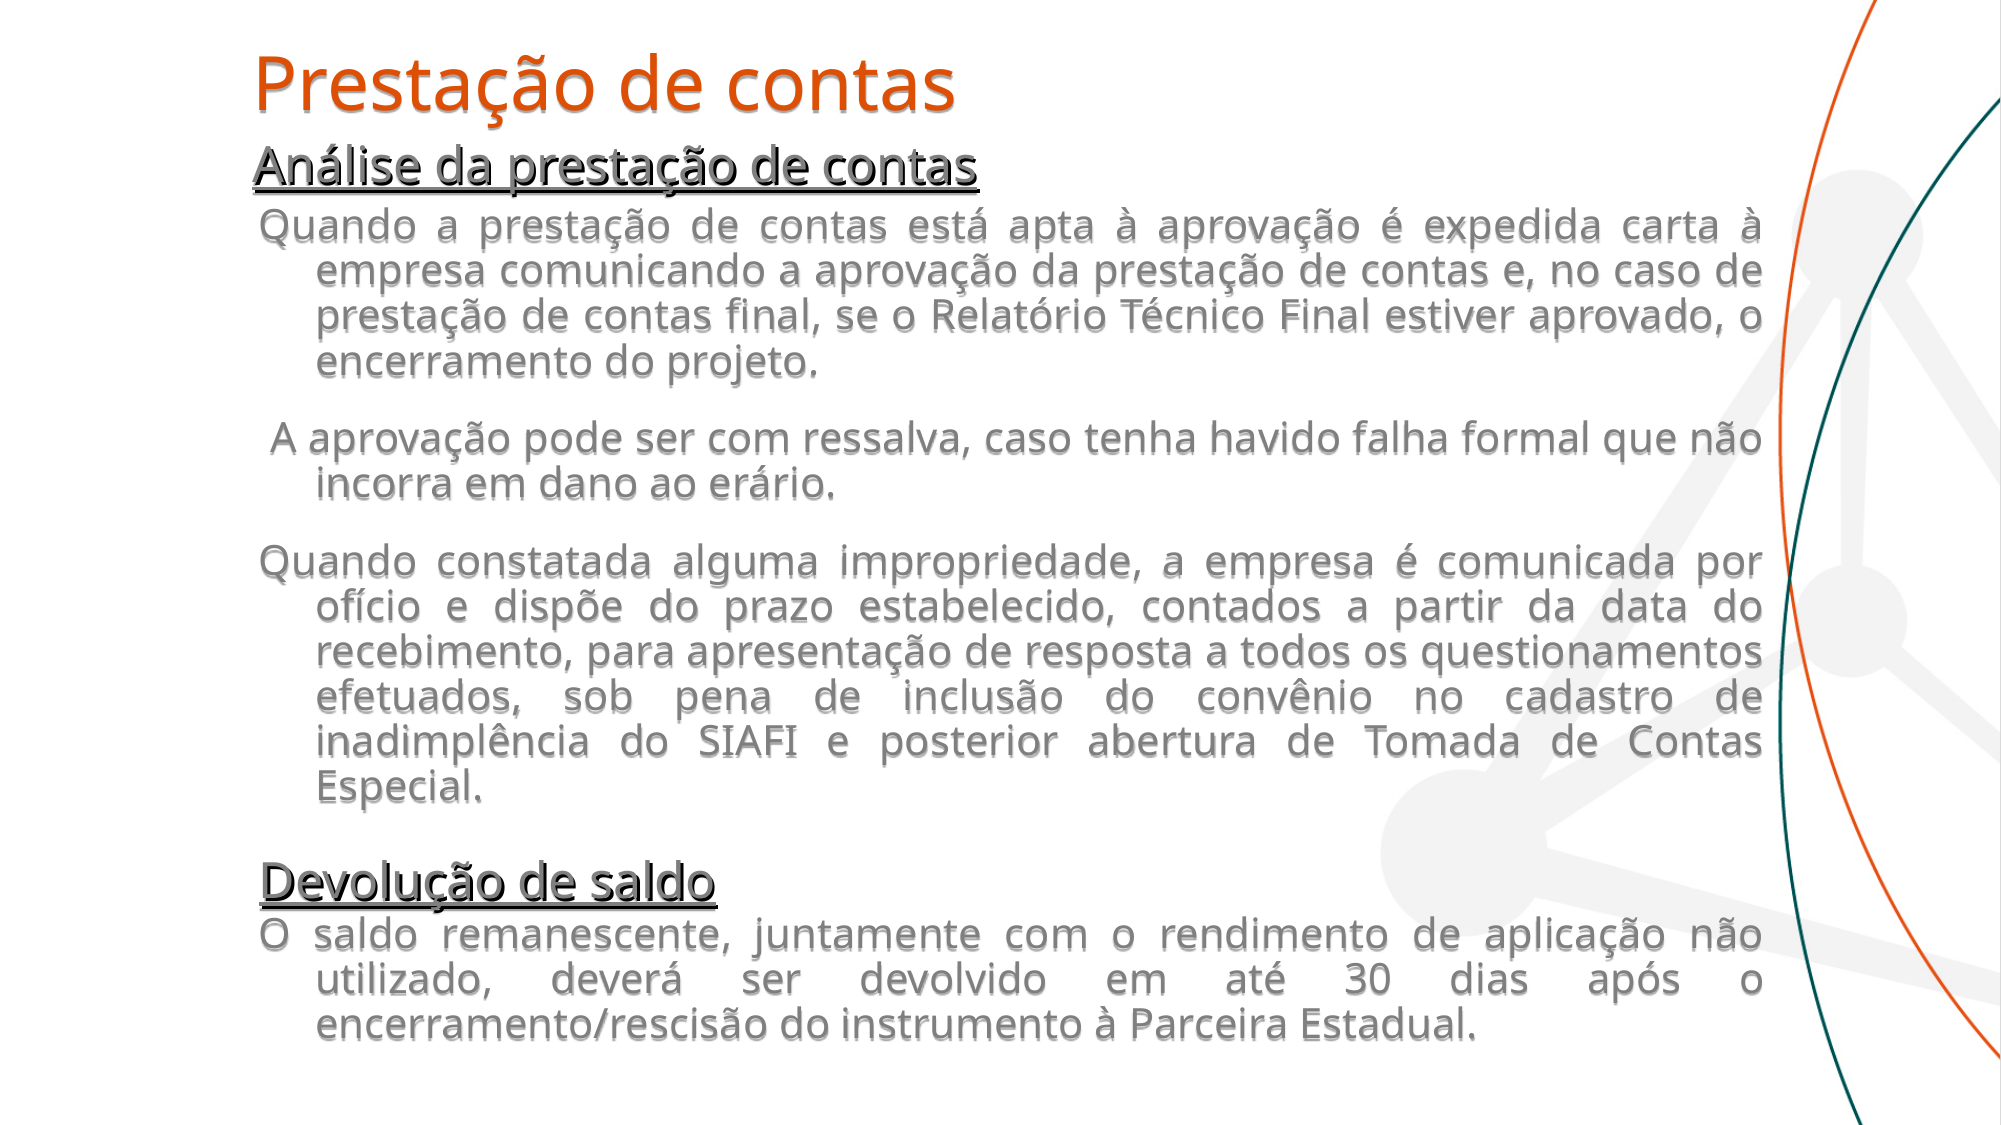

Prestação de contas
Análise da prestação de contas
Quando a prestação de contas está apta à aprovação é expedida carta à empresa comunicando a aprovação da prestação de contas e, no caso de prestação de contas final, se o Relatório Técnico Final estiver aprovado, o encerramento do projeto.
 A aprovação pode ser com ressalva, caso tenha havido falha formal que não incorra em dano ao erário.
Quando constatada alguma impropriedade, a empresa é comunicada por ofício e dispõe do prazo estabelecido, contados a partir da data do recebimento, para apresentação de resposta a todos os questionamentos efetuados, sob pena de inclusão do convênio no cadastro de inadimplência do SIAFI e posterior abertura de Tomada de Contas Especial.
O saldo remanescente, juntamente com o rendimento de aplicação não utilizado, deverá ser devolvido em até 30 dias após o encerramento/rescisão do instrumento à Parceira Estadual.
Devolução de saldo